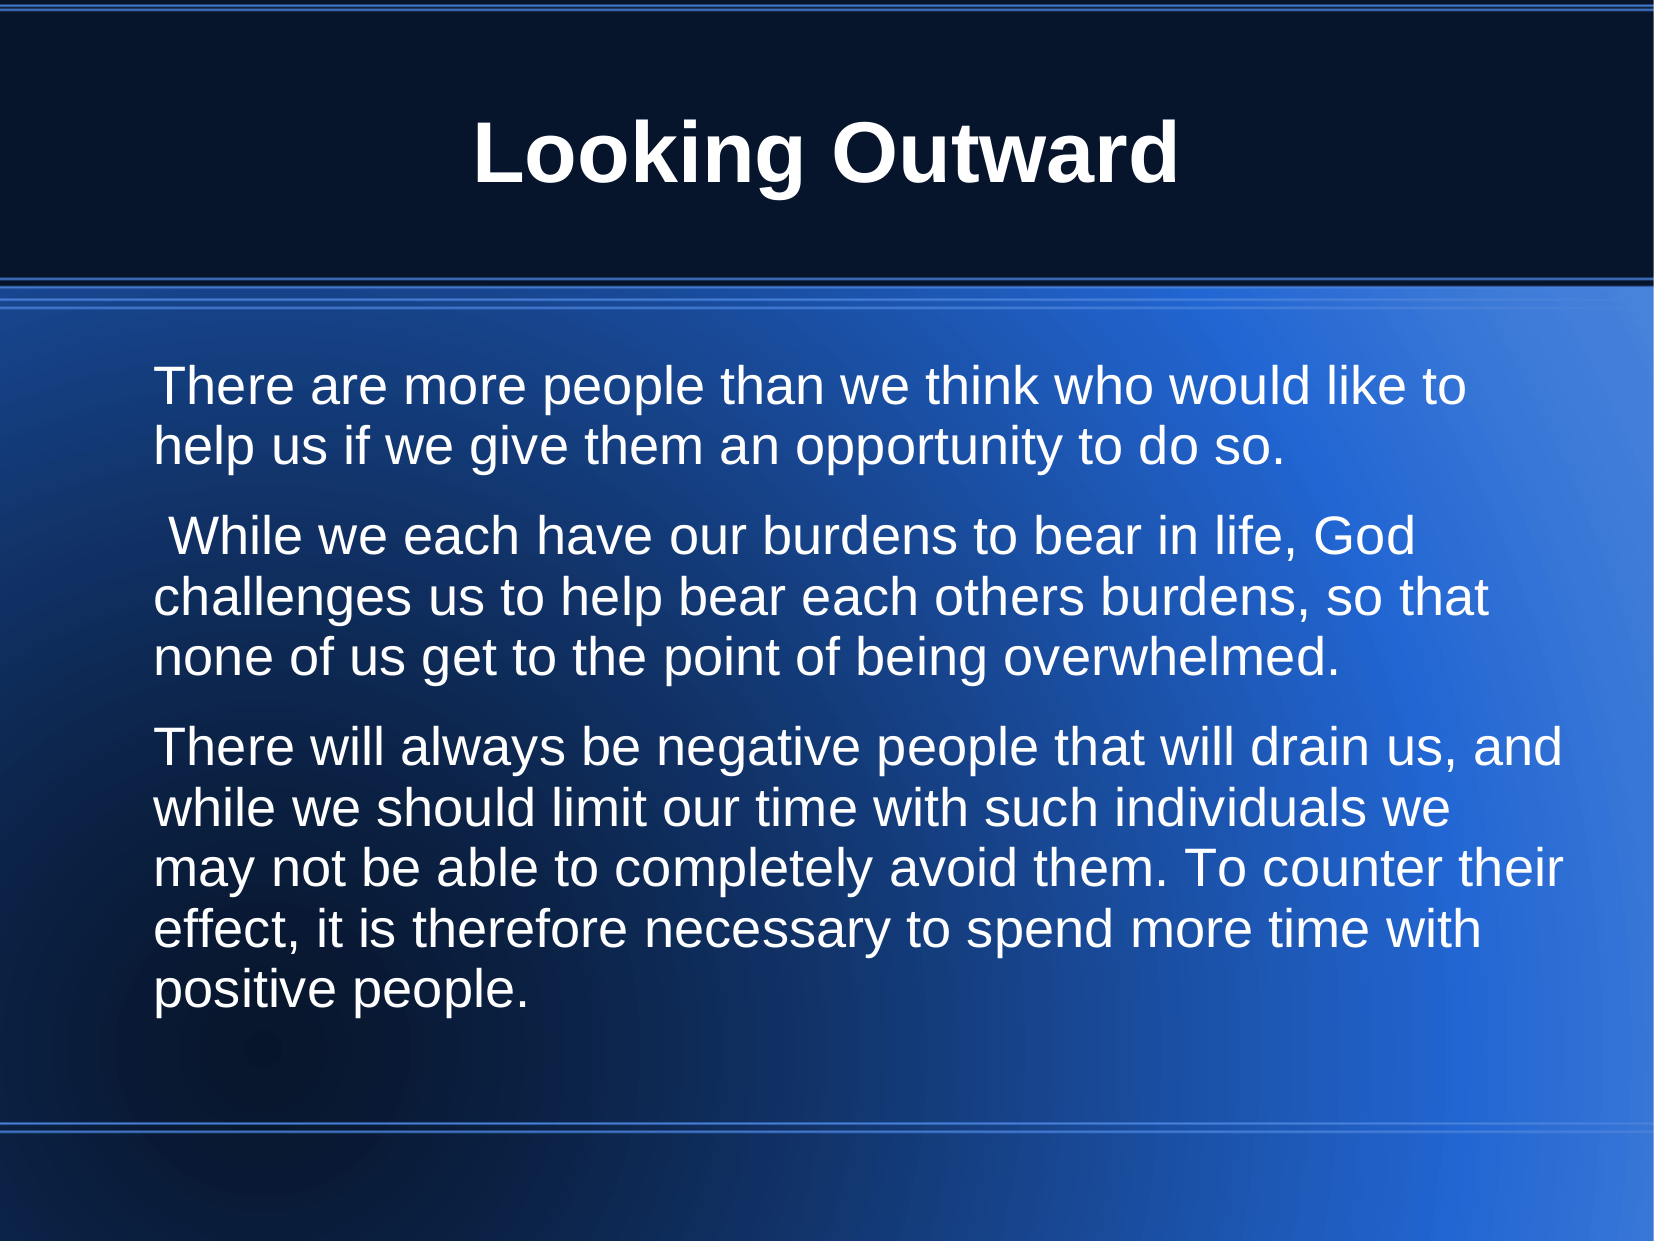

# Looking Outward
There are more people than we think who would like to help us if we give them an opportunity to do so.
 While we each have our burdens to bear in life, God challenges us to help bear each others burdens, so that none of us get to the point of being overwhelmed.
There will always be negative people that will drain us, and while we should limit our time with such individuals we may not be able to completely avoid them. To counter their effect, it is therefore necessary to spend more time with positive people.